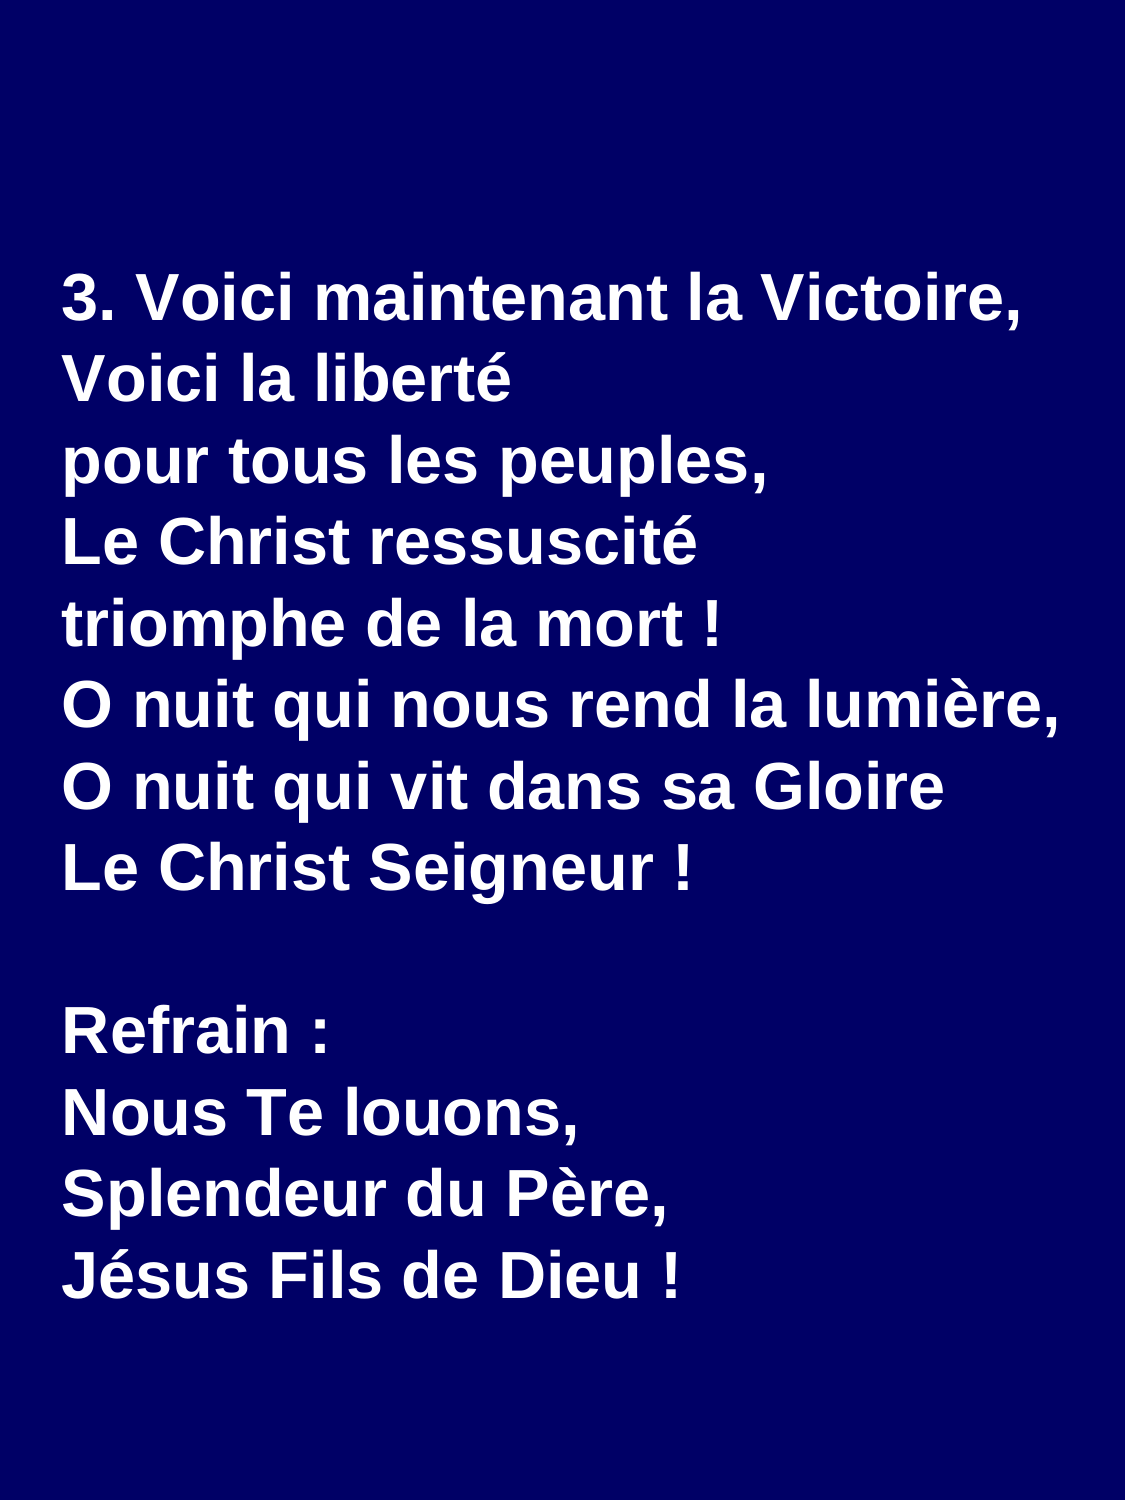

3. Voici maintenant la Victoire,
Voici la liberté
pour tous les peuples,
Le Christ ressuscité
triomphe de la mort !
O nuit qui nous rend la lumière,
O nuit qui vit dans sa Gloire
Le Christ Seigneur !
Refrain :
Nous Te louons,
Splendeur du Père,
Jésus Fils de Dieu !